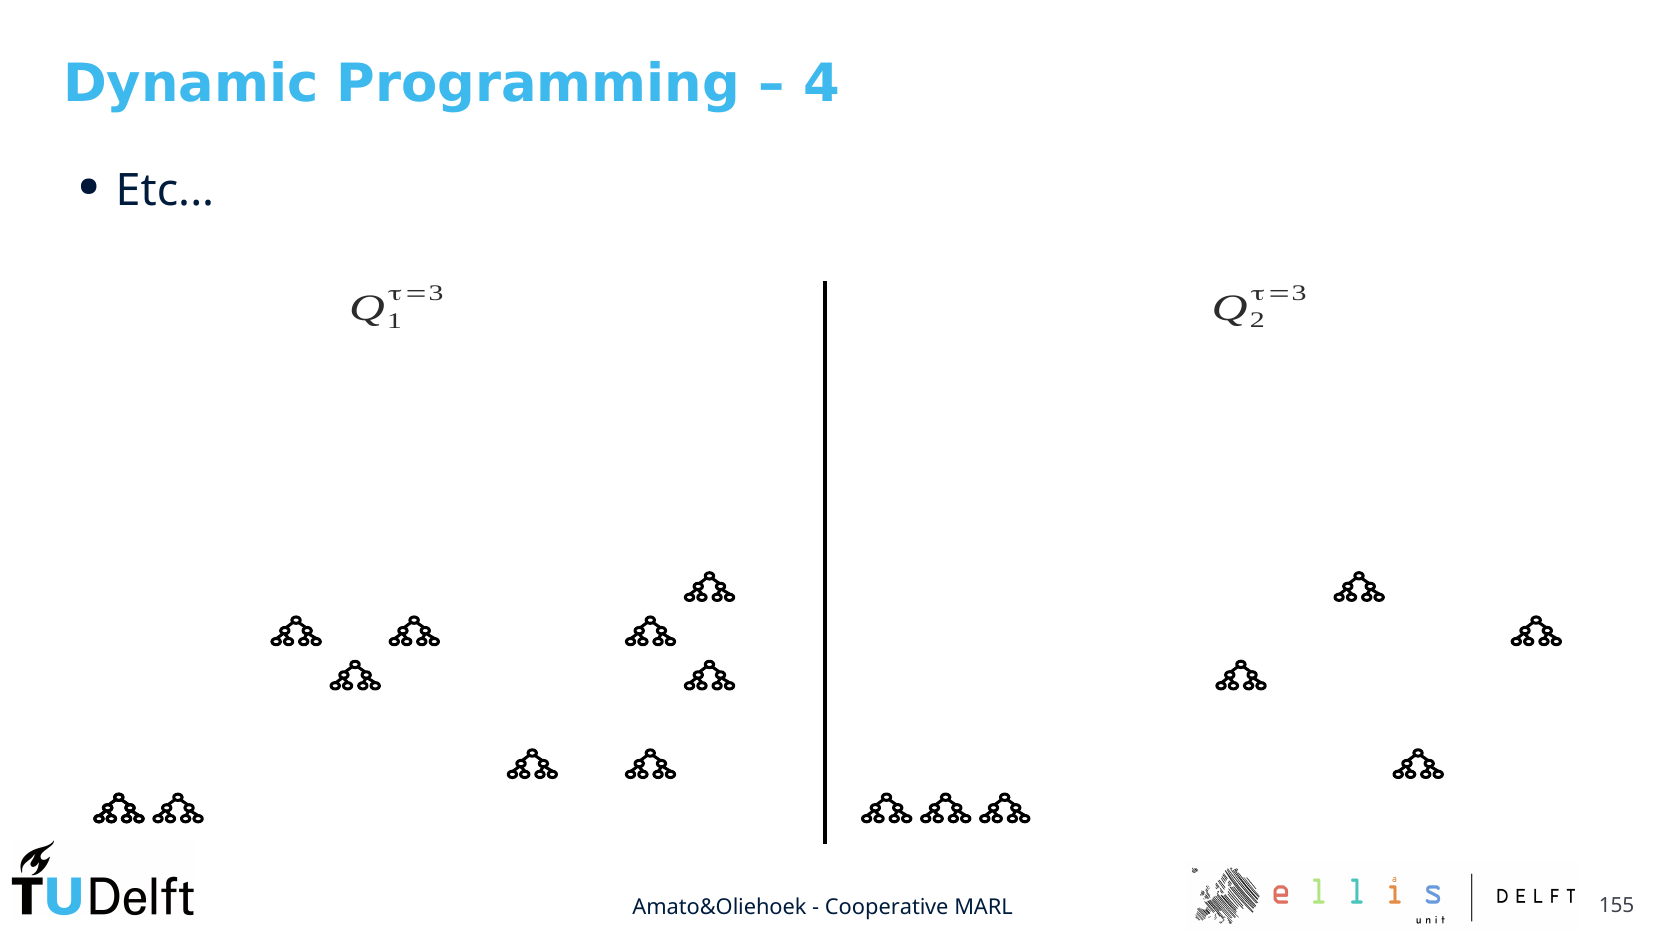

# Dynamic Programming – 4
Etc...
Amato&Oliehoek - Cooperative MARL